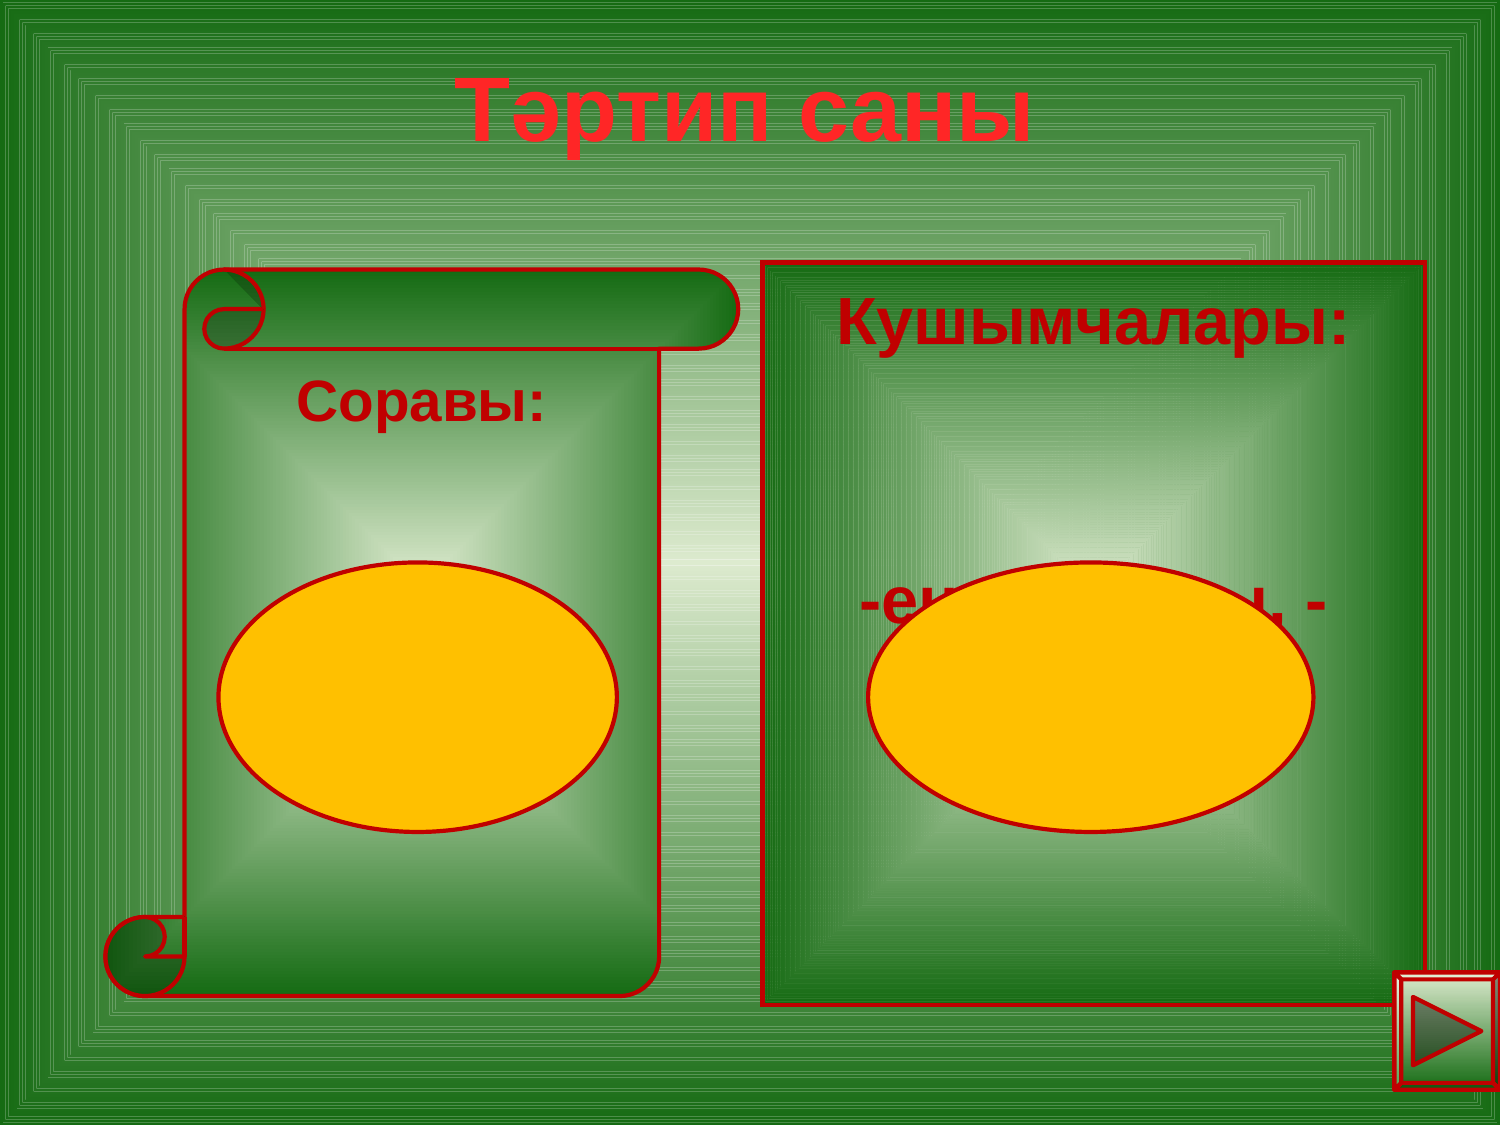

# Тәртип саны
Кушымчалары:
-енче/-ынчы, -нчы/-нче
Соравы:
Ничәнче?